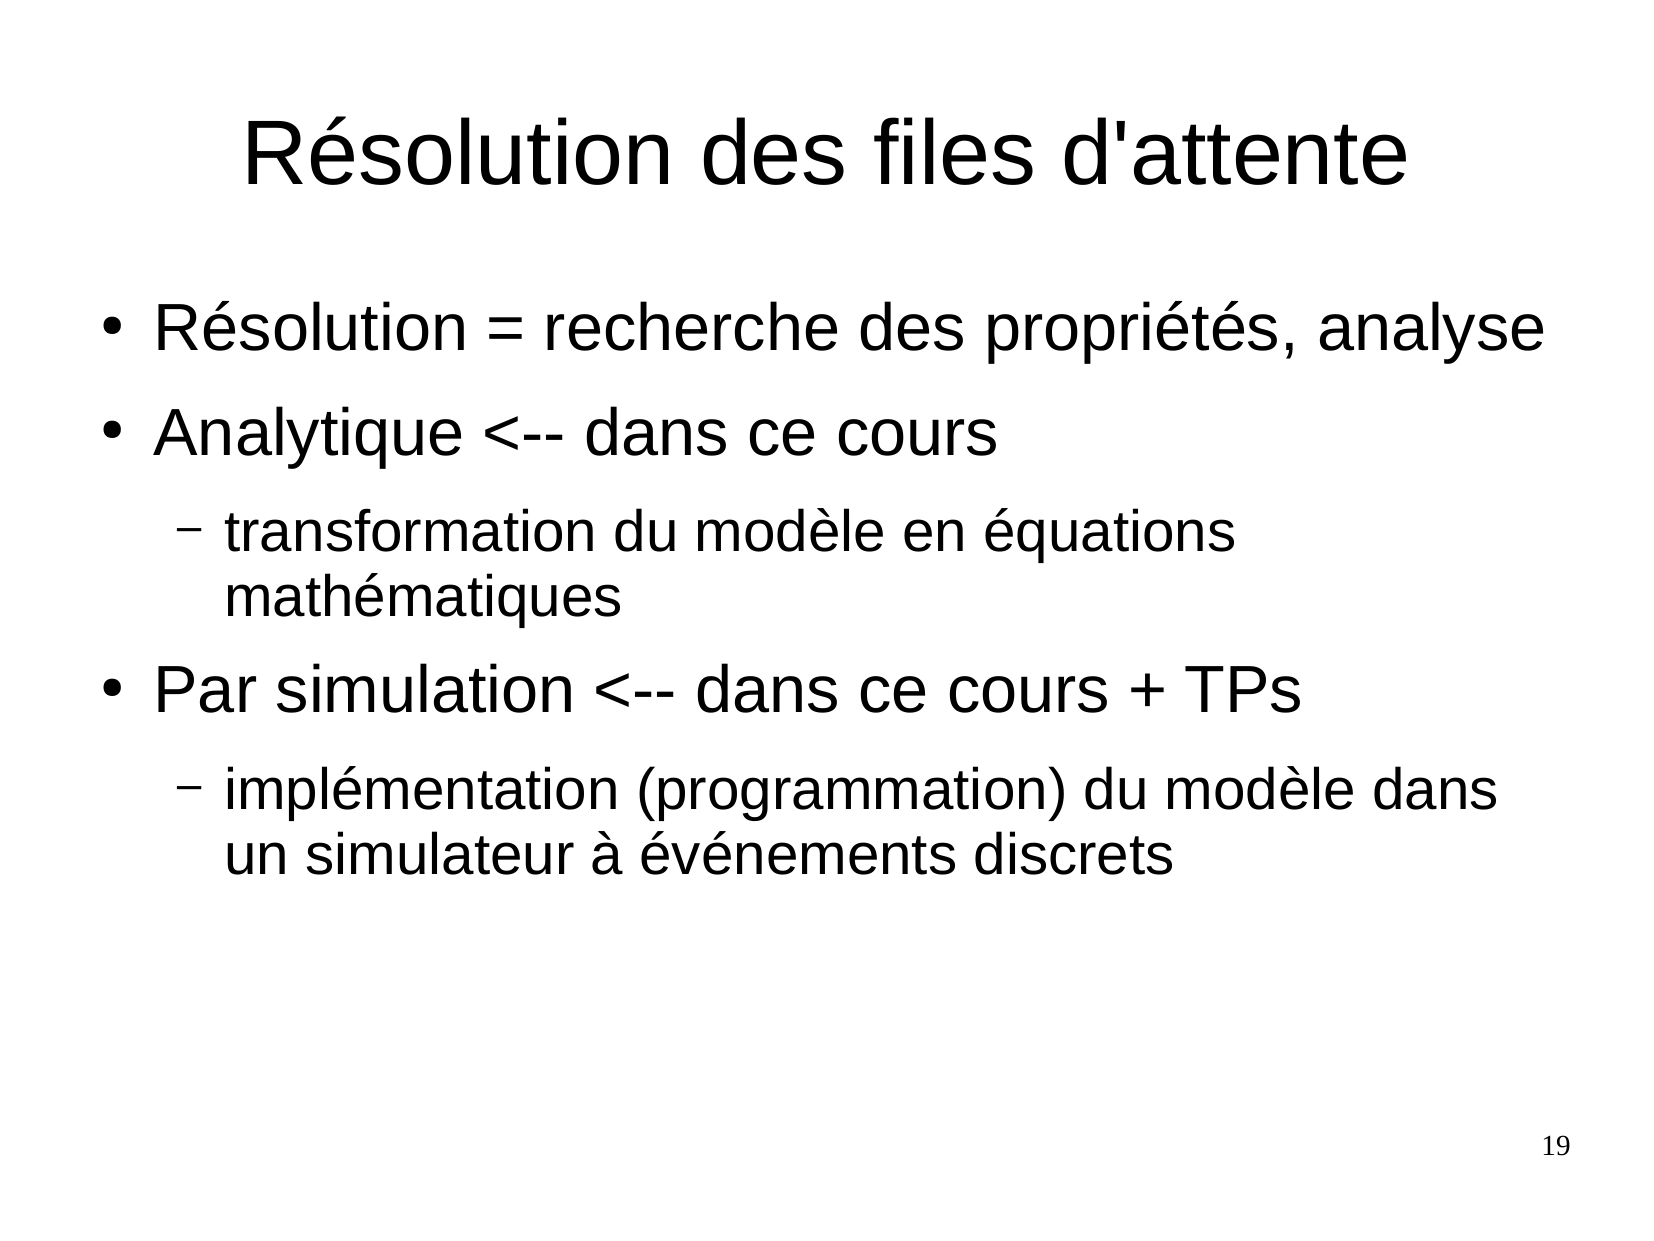

# Résolution des files d'attente
Résolution = recherche des propriétés, analyse
Analytique <-- dans ce cours
transformation du modèle en équations mathématiques
Par simulation <-- dans ce cours + TPs
implémentation (programmation) du modèle dans un simulateur à événements discrets
19